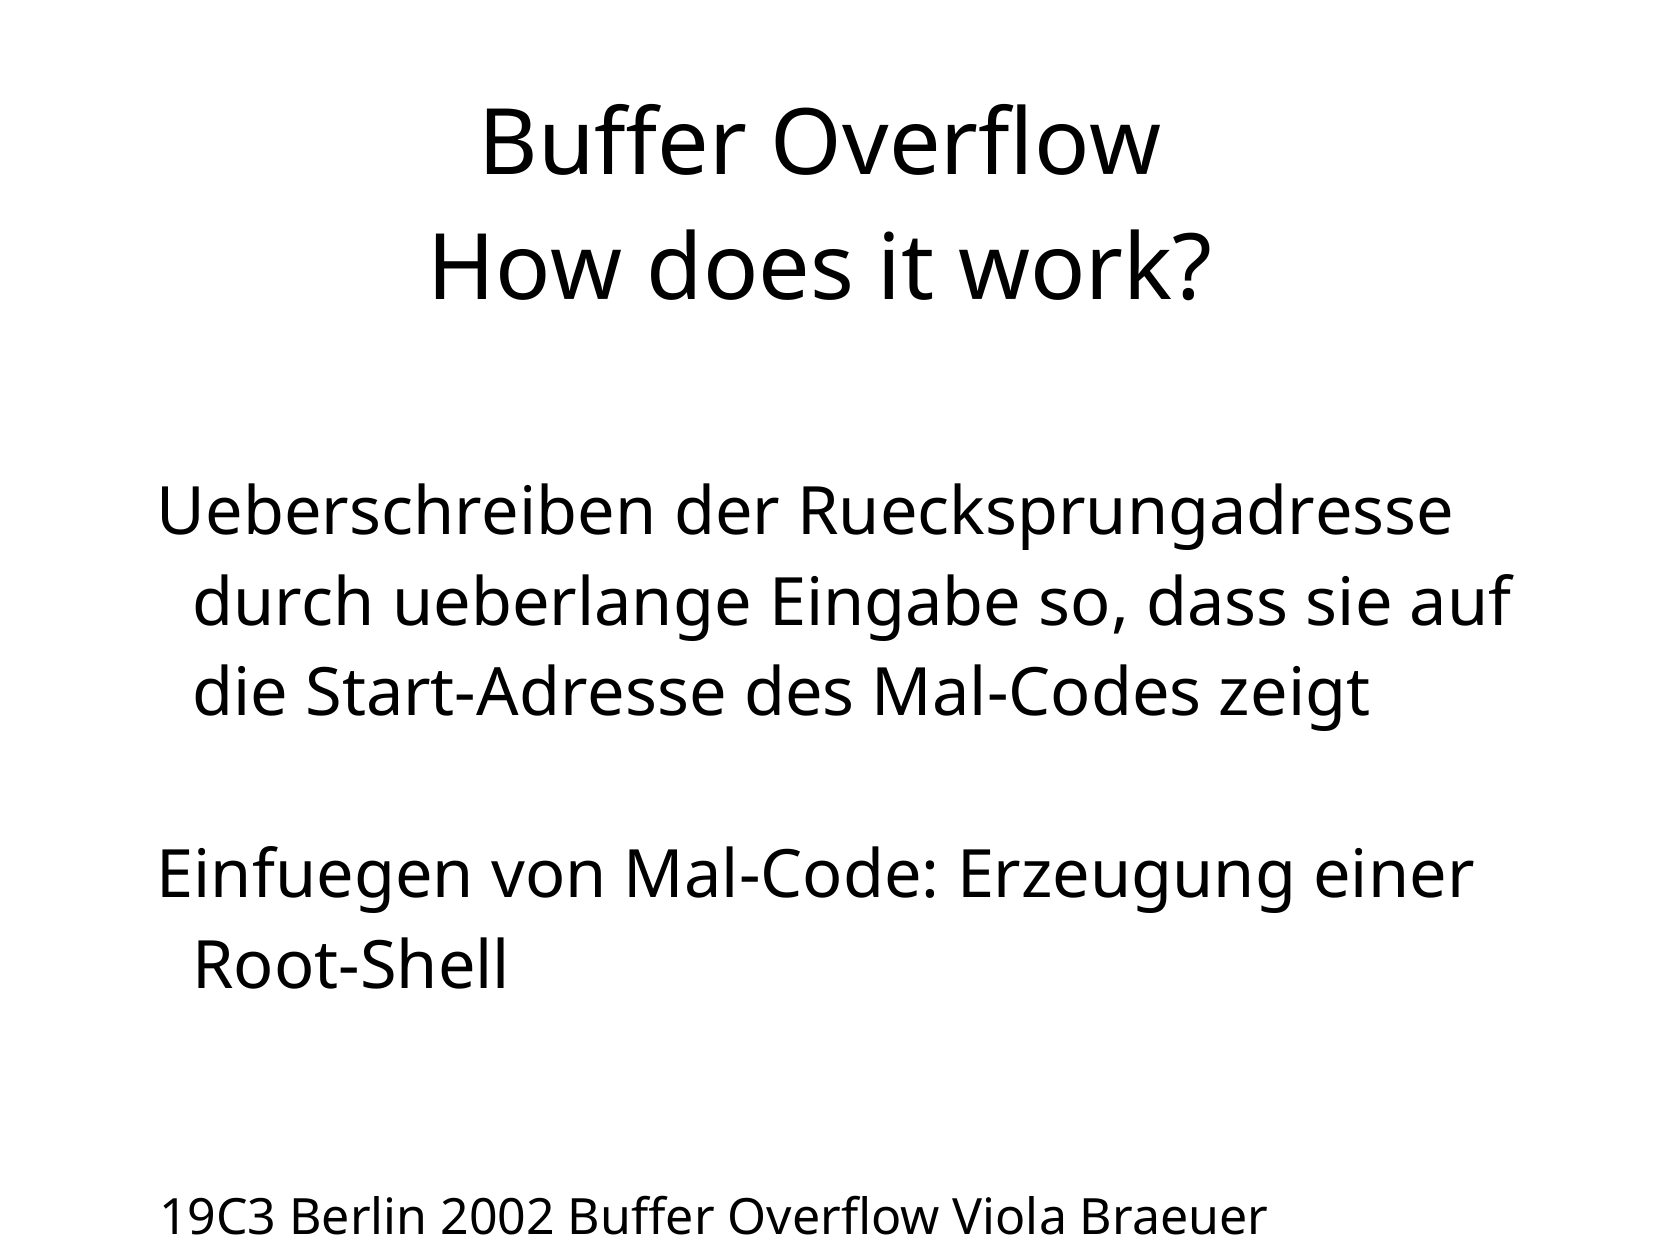

Buffer Overflow
How does it work?
Ueberschreiben der Ruecksprungadresse durch ueberlange Eingabe so, dass sie auf die Start-Adresse des Mal-Codes zeigt
Einfuegen von Mal-Code: Erzeugung einer Root-Shell
19C3 Berlin 2002 Buffer Overflow Viola Braeuer